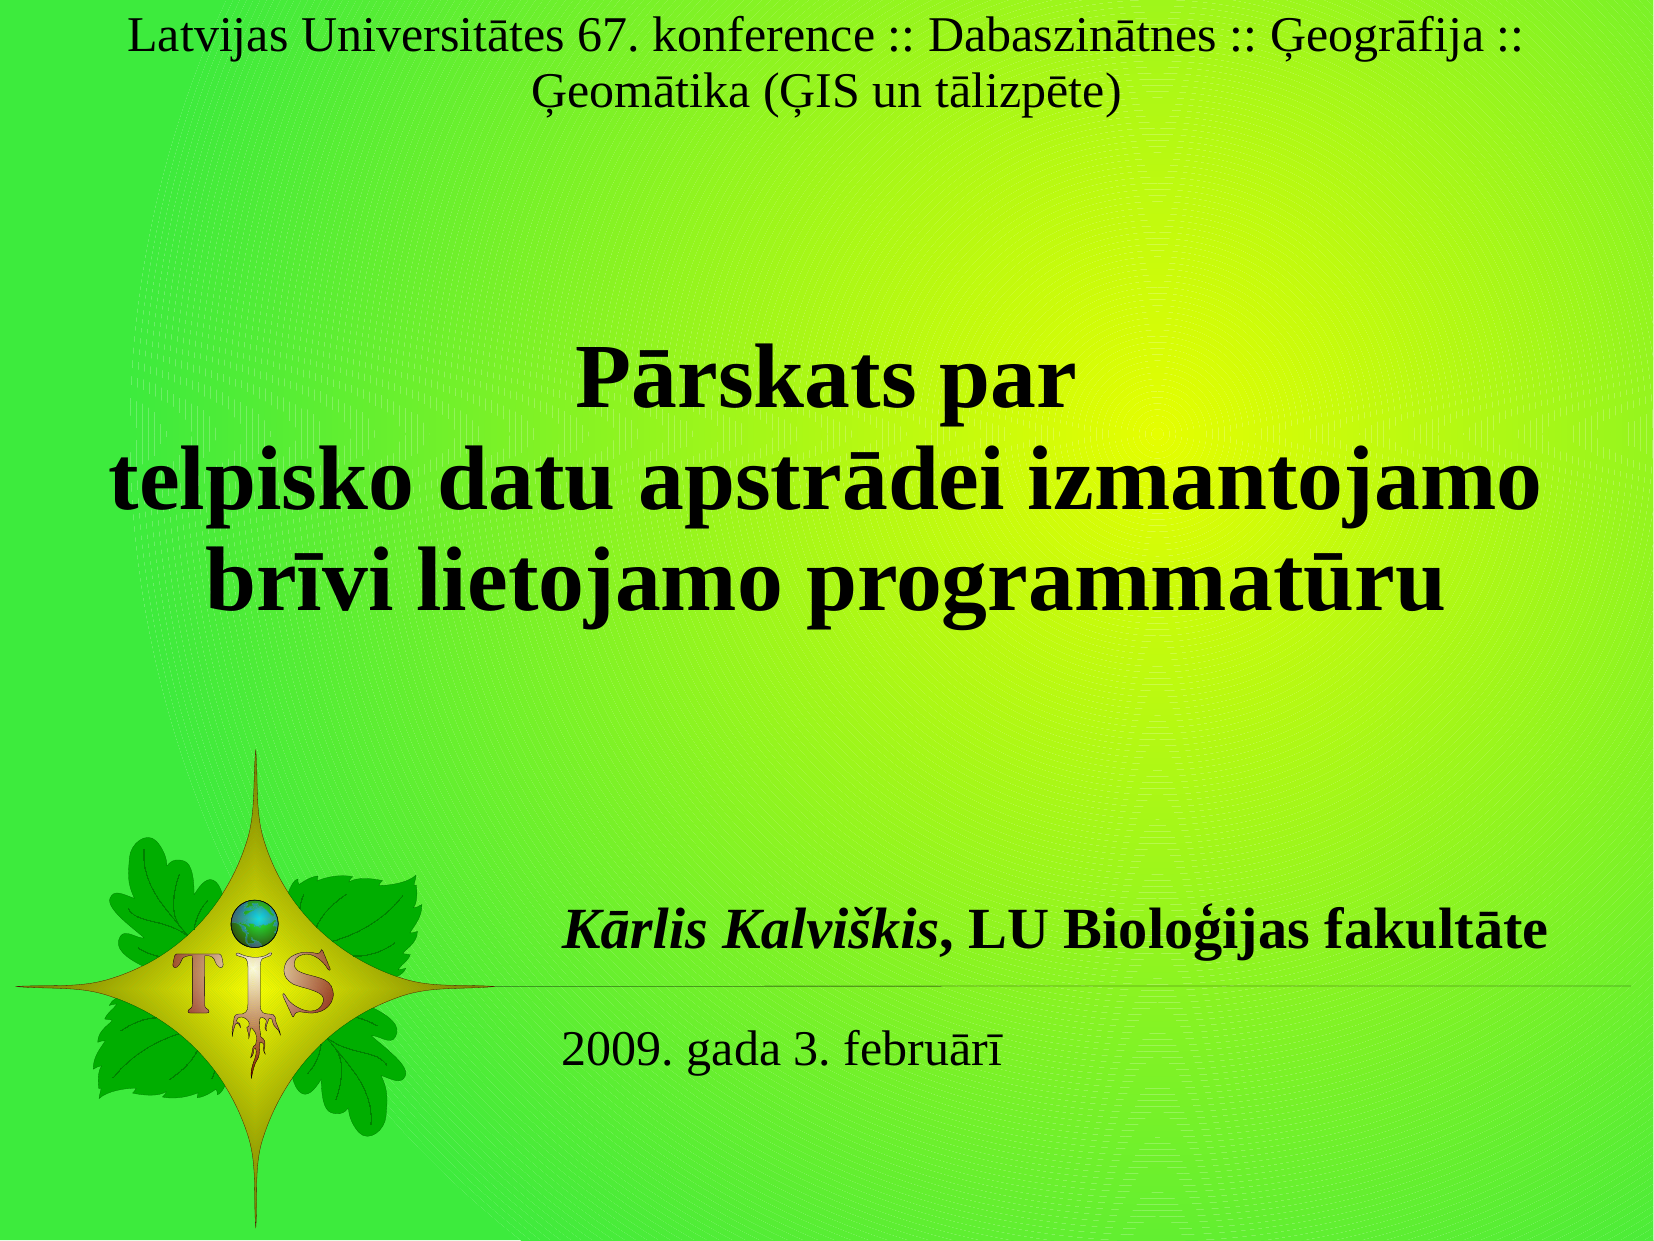

Latvijas Universitātes 67. konference :: Dabaszinātnes :: Ģeogrāfija :: Ģeomātika (ĢIS un tālizpēte)
# Pārskats par telpisko datu apstrādei izmantojamo brīvi lietojamo programmatūru
Kārlis Kalviškis, LU Bioloģijas fakultāte
2009. gada 3. februārī